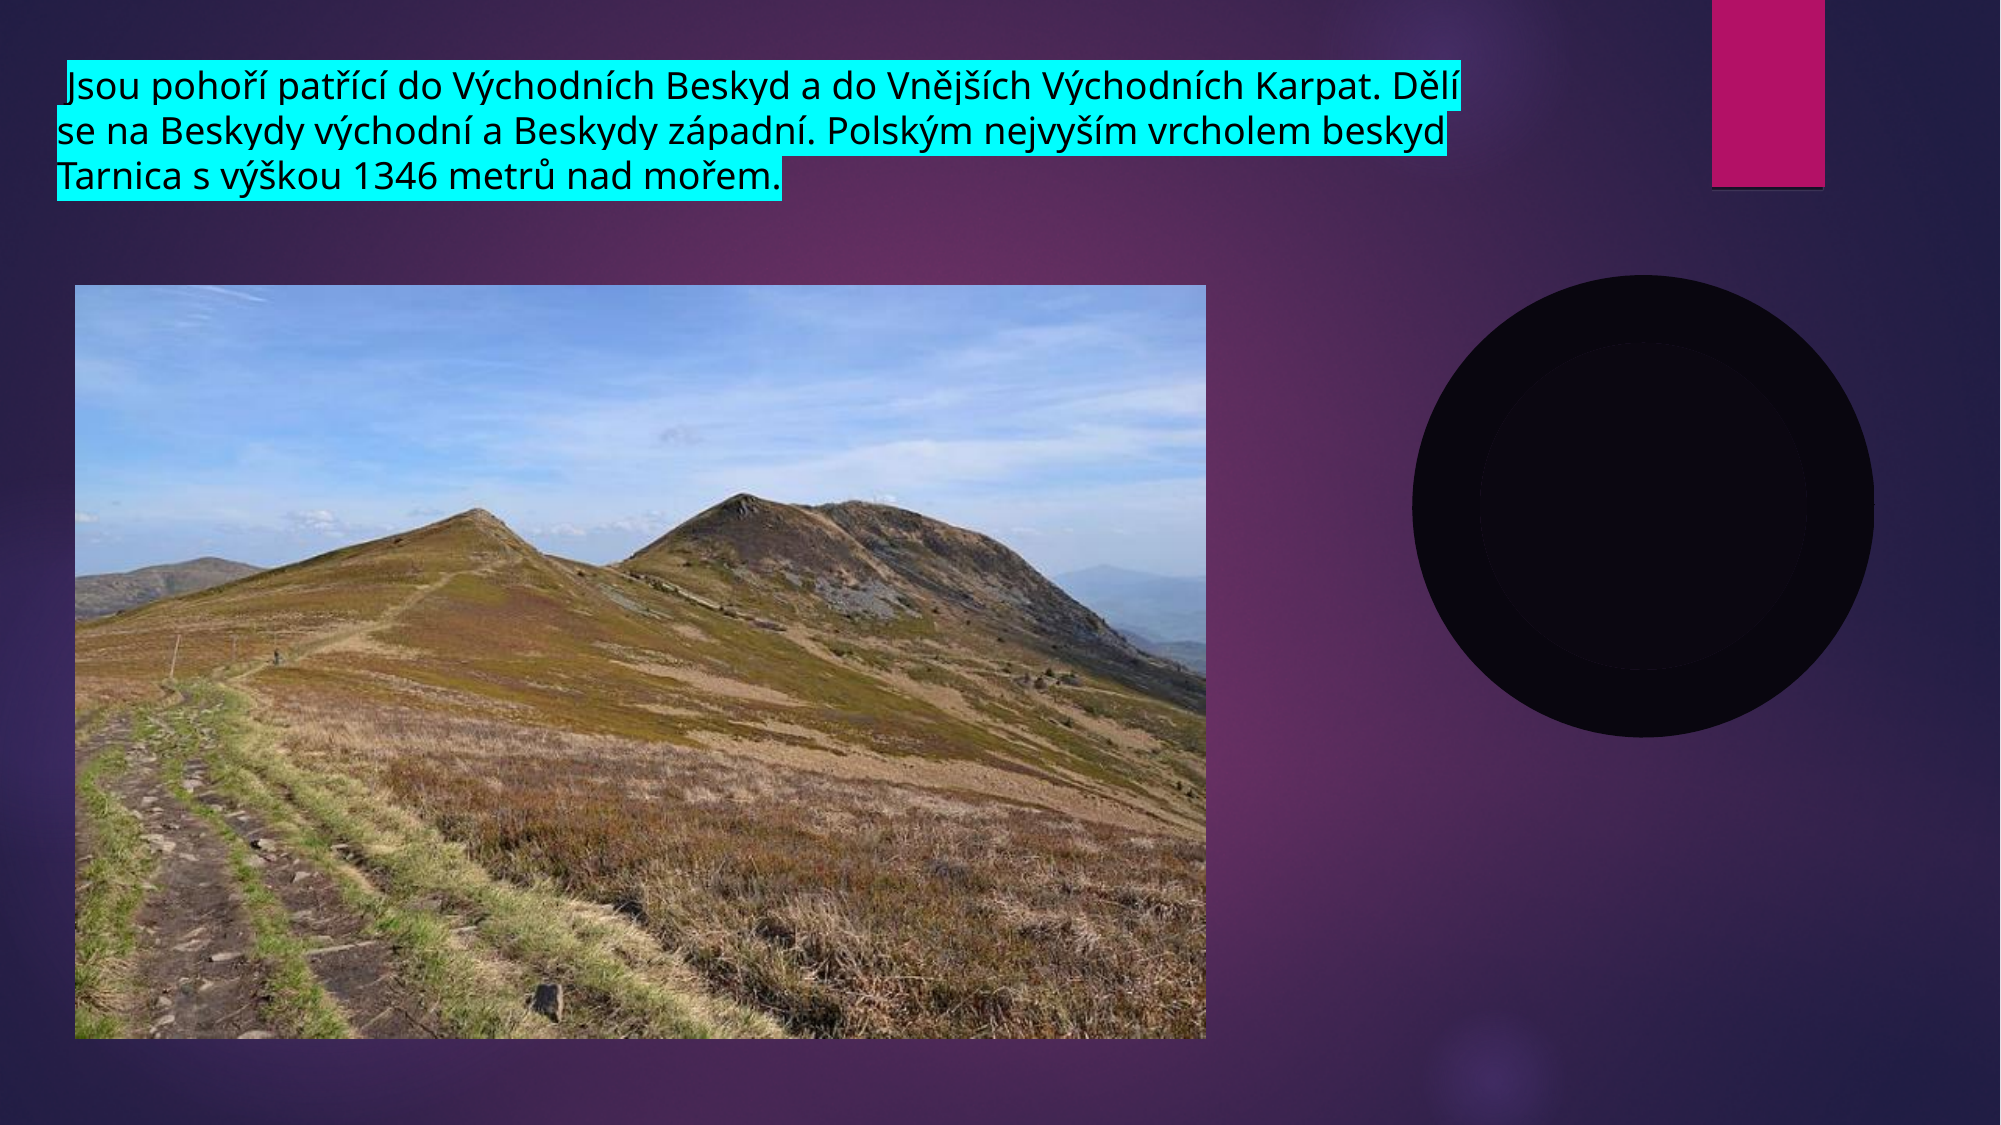

Jsou pohoří patřící do Východních Beskyd a do Vnějších Východních Karpat. Dělí se na Beskydy východní a Beskydy západní. Polským nejvyším vrcholem beskyd Tarnica s výškou 1346 metrů nad mořem.